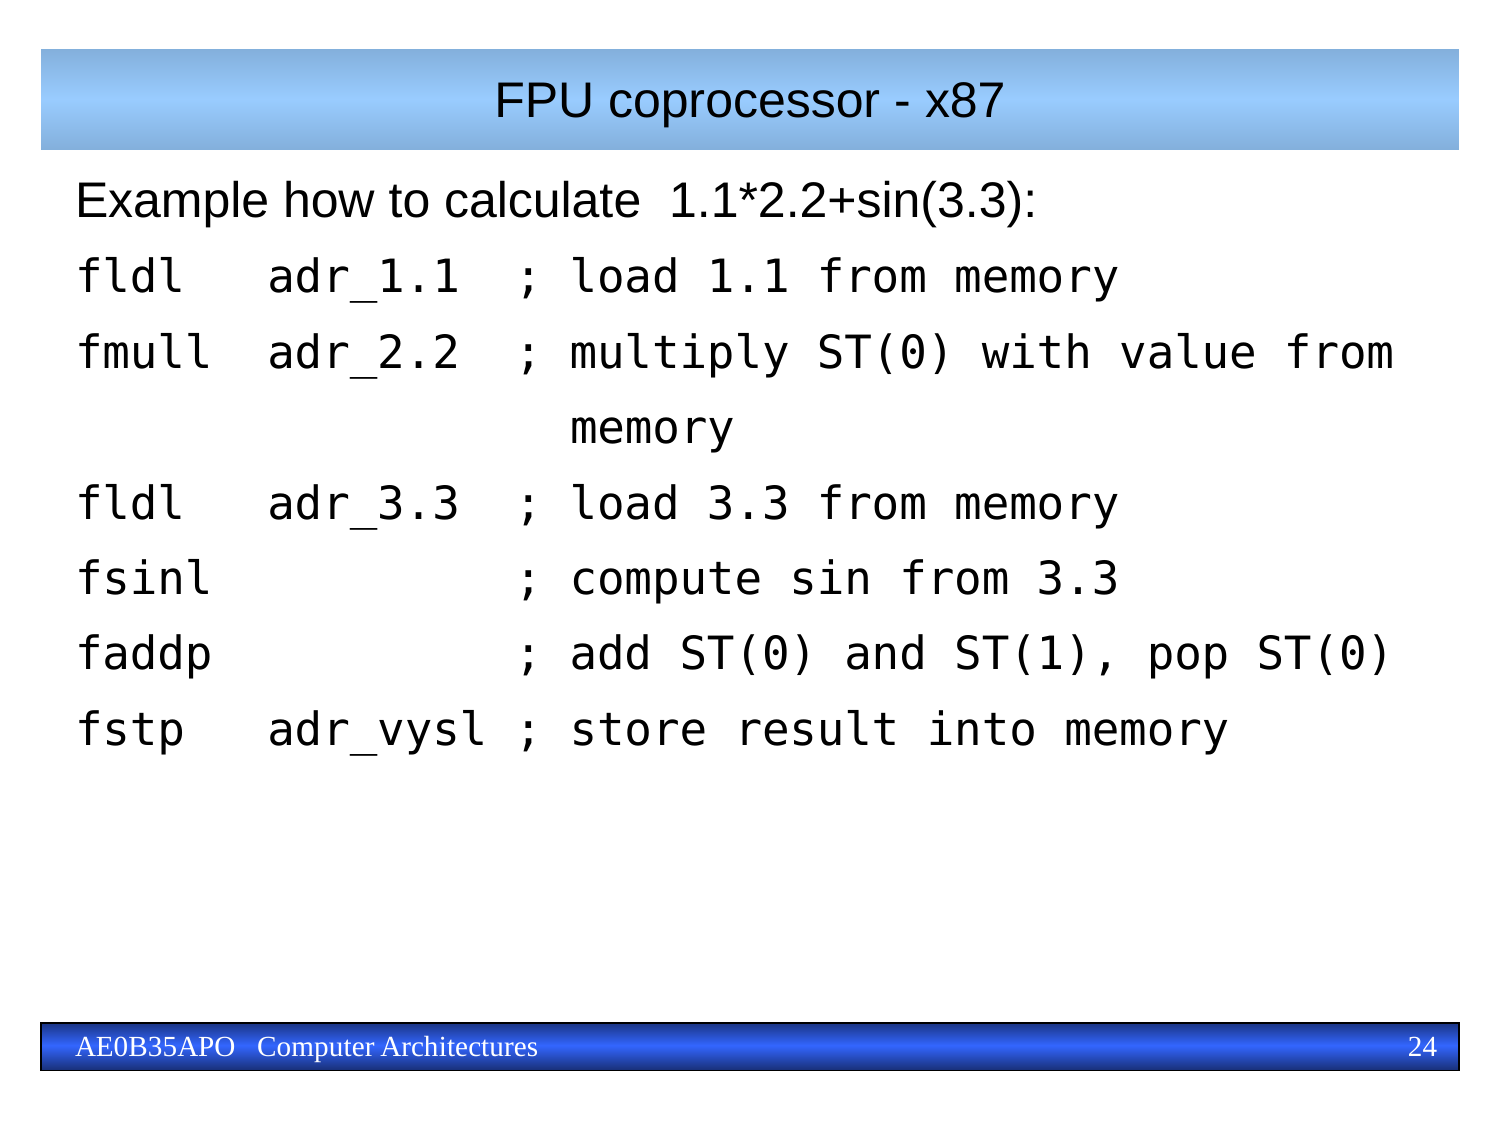

# FPU coprocessor - x87
Example how to calculate 1.1*2.2+sin(3.3):
fldl adr_1.1 ; load 1.1 from memory
fmull adr_2.2 ; multiply ST(0) with value from
 memory
fldl adr_3.3 ; load 3.3 from memory
fsinl ; compute sin from 3.3
faddp ; add ST(0) and ST(1), pop ST(0)
fstp adr_vysl ; store result into memory
AE0B35APO Computer Architectures
24